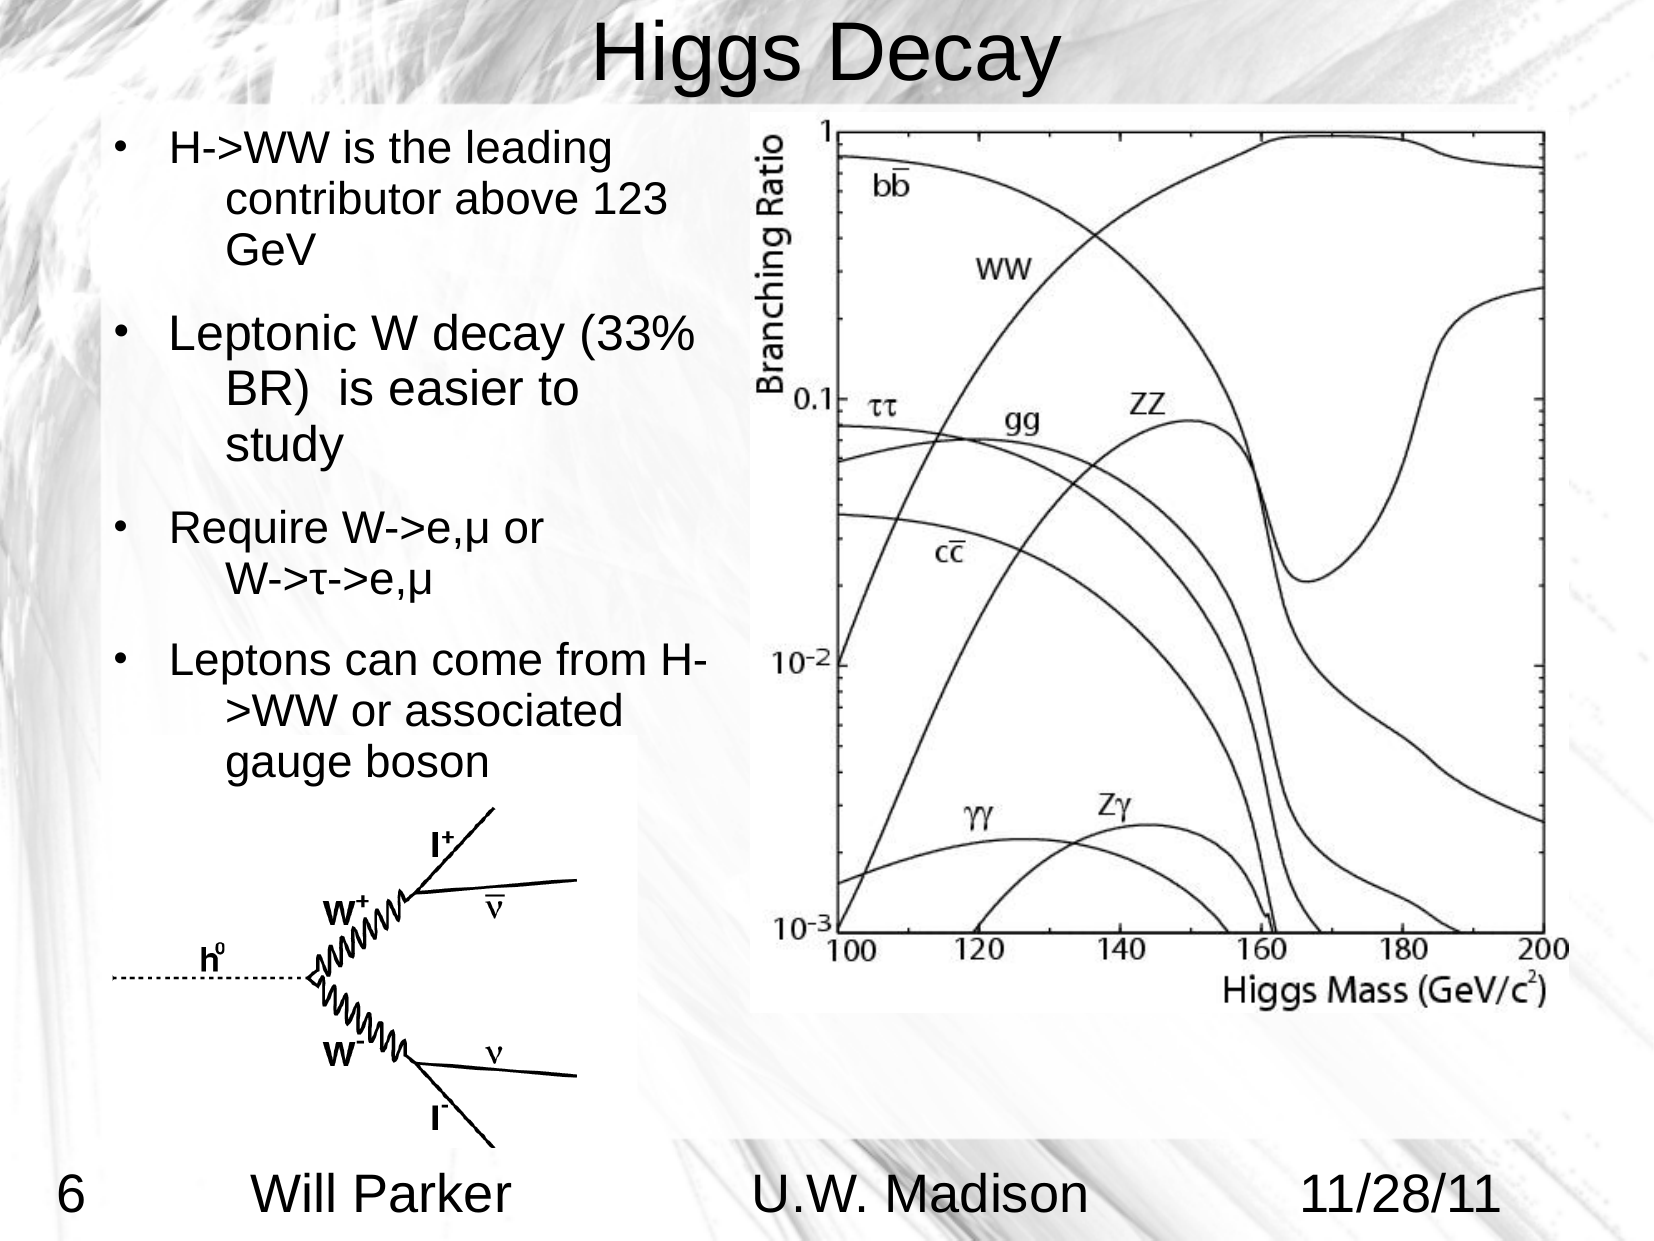

# Higgs Decay
H->WW is the leading contributor above 123 GeV
Leptonic W decay (33% BR) is easier to study
Require W->e,μ or W->τ->e,μ
Leptons can come from H->WW or associated gauge boson
6
 Will Parker U.W. Madison 11/28/11